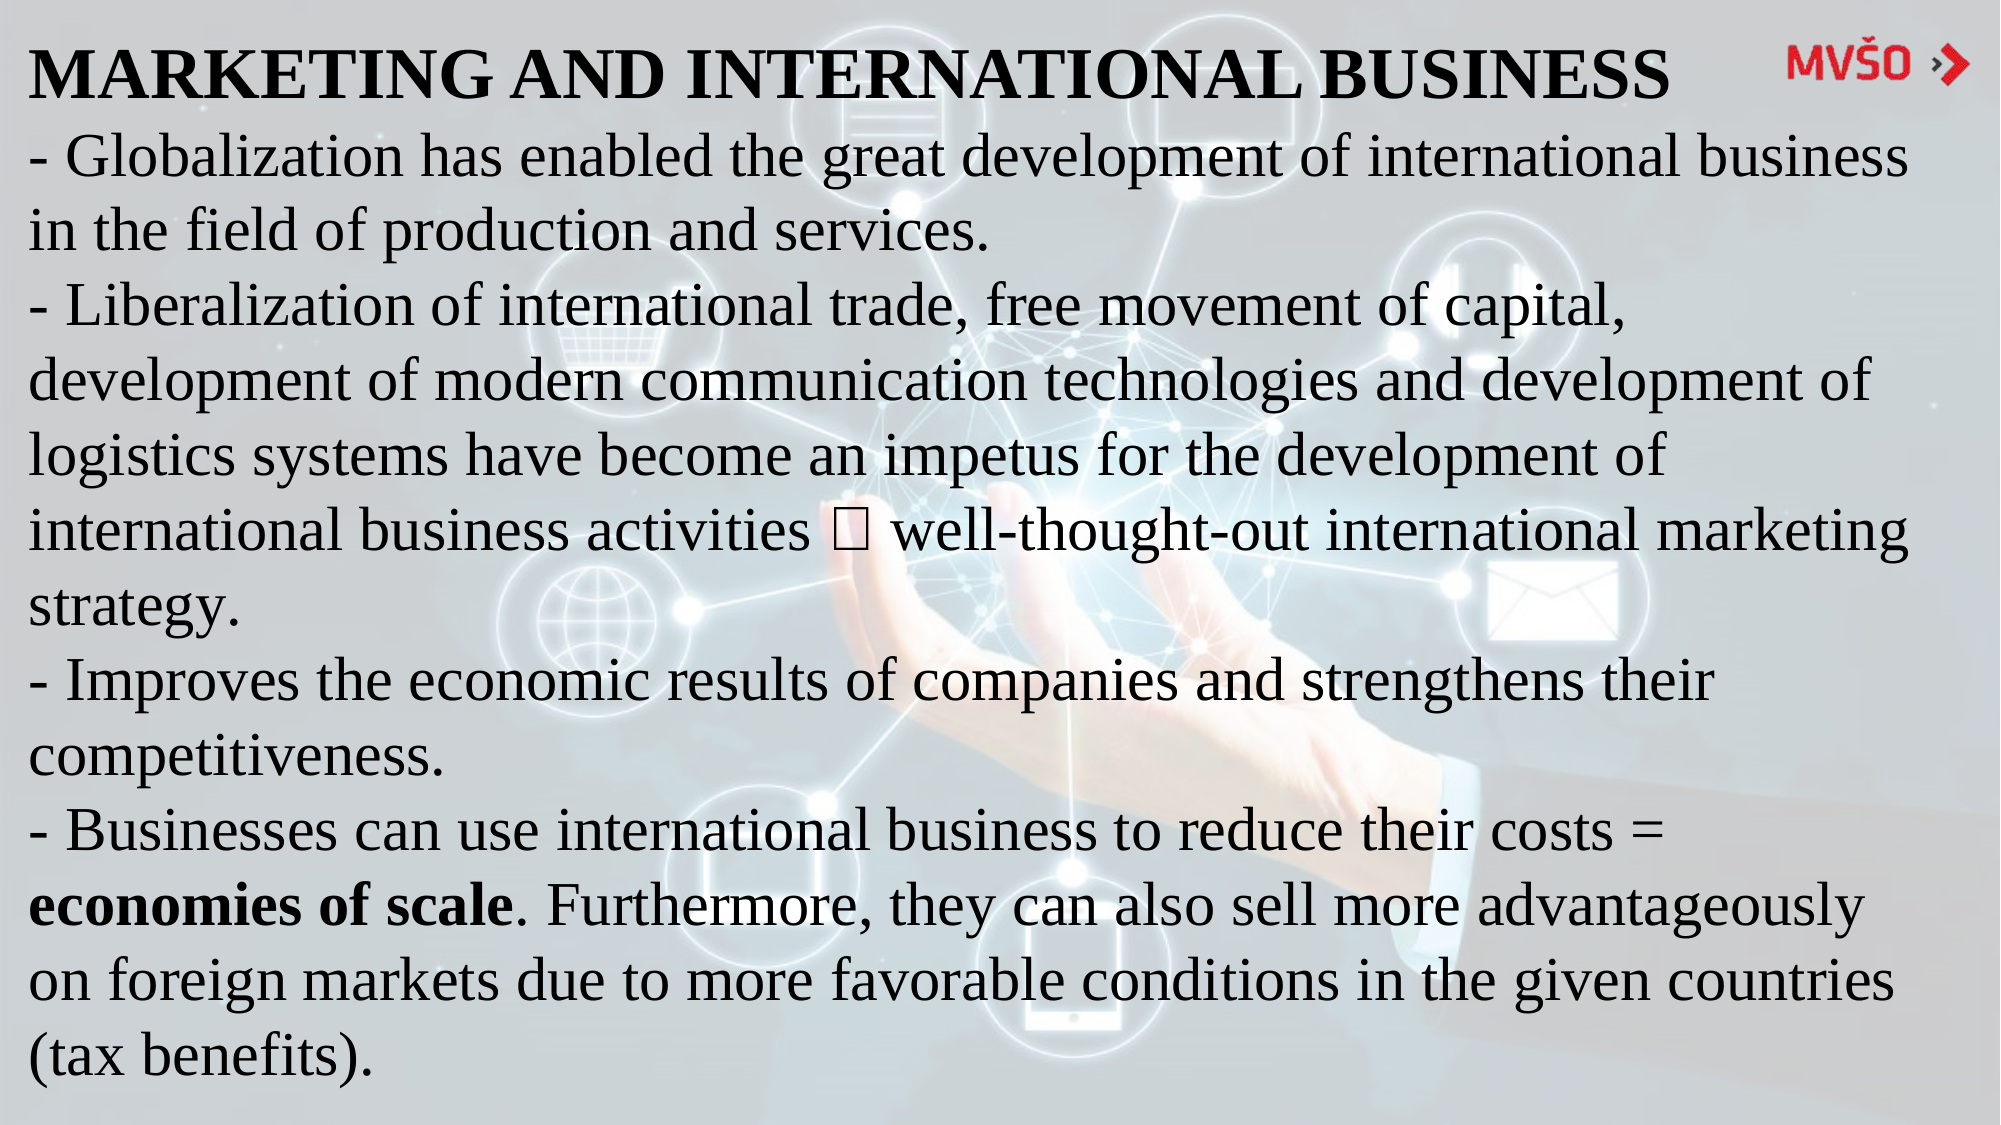

MARKETING AND INTERNATIONAL BUSINESS
- Globalization has enabled the great development of international business in the field of production and services.
- Liberalization of international trade, free movement of capital, development of modern communication technologies and development of logistics systems have become an impetus for the development of international business activities  well-thought-out international marketing strategy.
- Improves the economic results of companies and strengthens their competitiveness.
- Businesses can use international business to reduce their costs = economies of scale. Furthermore, they can also sell more advantageously on foreign markets due to more favorable conditions in the given countries (tax benefits).